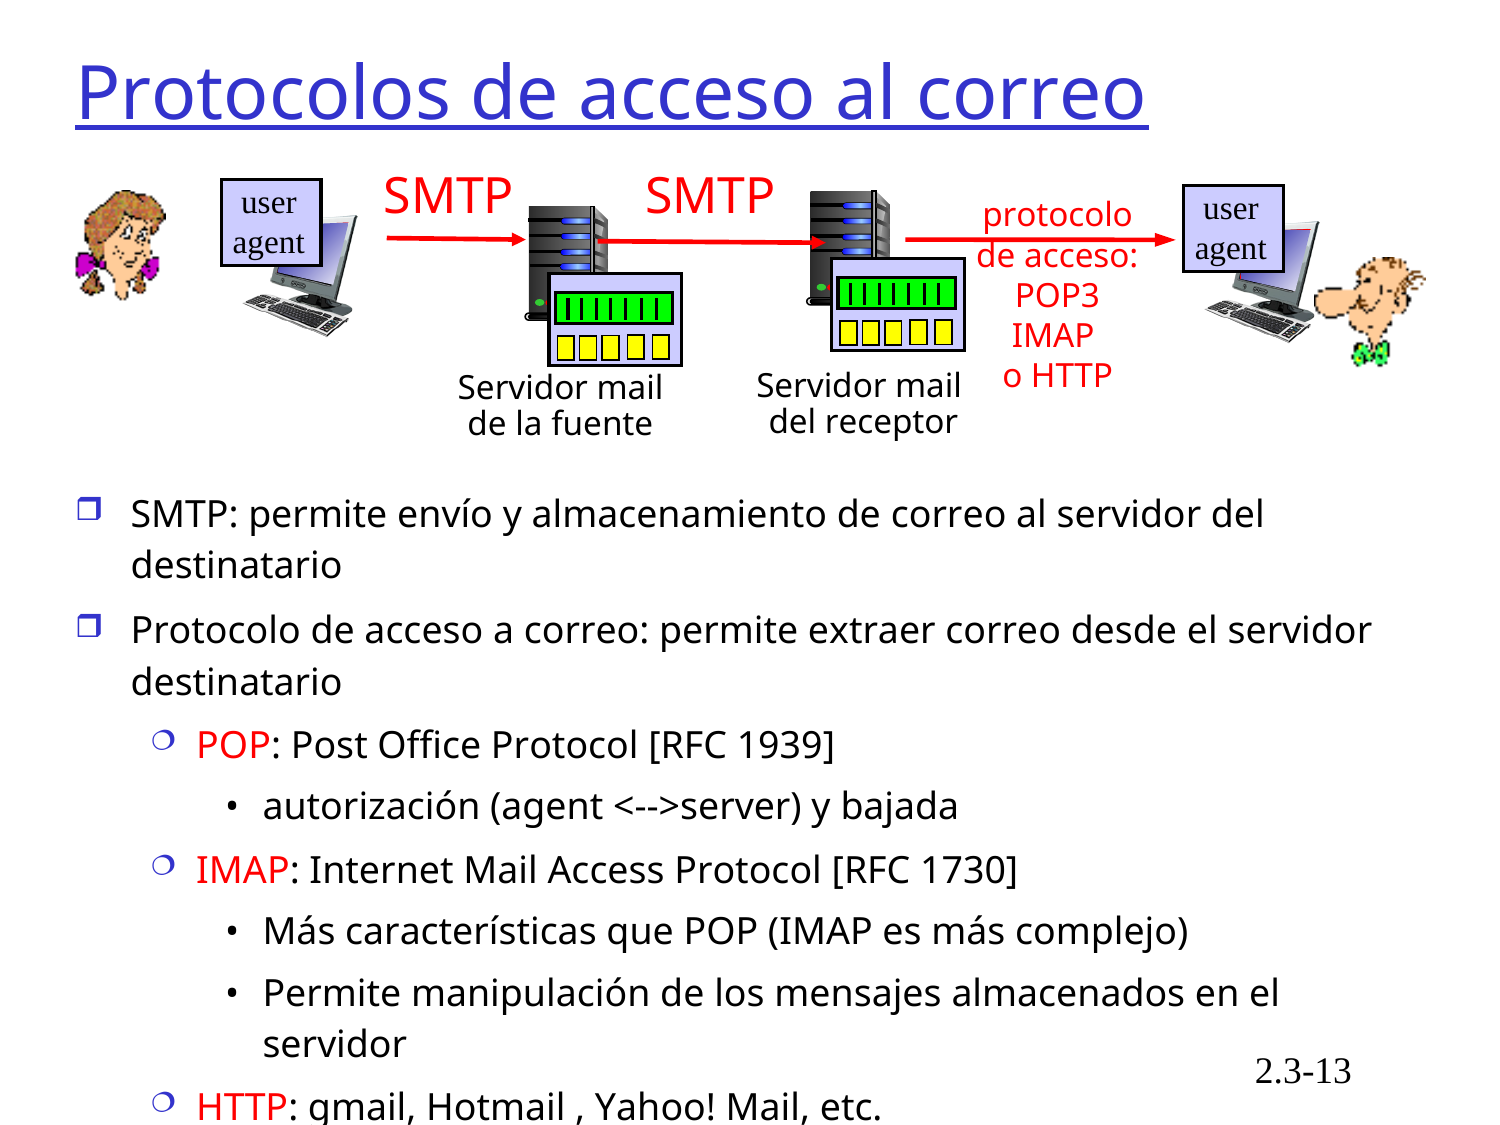

# Protocolos de acceso al correo
SMTP
SMTP
user
agent
user
agent
protocolo
de acceso:
POP3
IMAP
o HTTP
Servidor mail
del receptor
Servidor mail
de la fuente
SMTP: permite envío y almacenamiento de correo al servidor del destinatario
Protocolo de acceso a correo: permite extraer correo desde el servidor destinatario
POP: Post Office Protocol [RFC 1939]
autorización (agent <-->server) y bajada
IMAP: Internet Mail Access Protocol [RFC 1730]
Más características que POP (IMAP es más complejo)‏
Permite manipulación de los mensajes almacenados en el servidor
HTTP: gmail, Hotmail , Yahoo! Mail, etc.